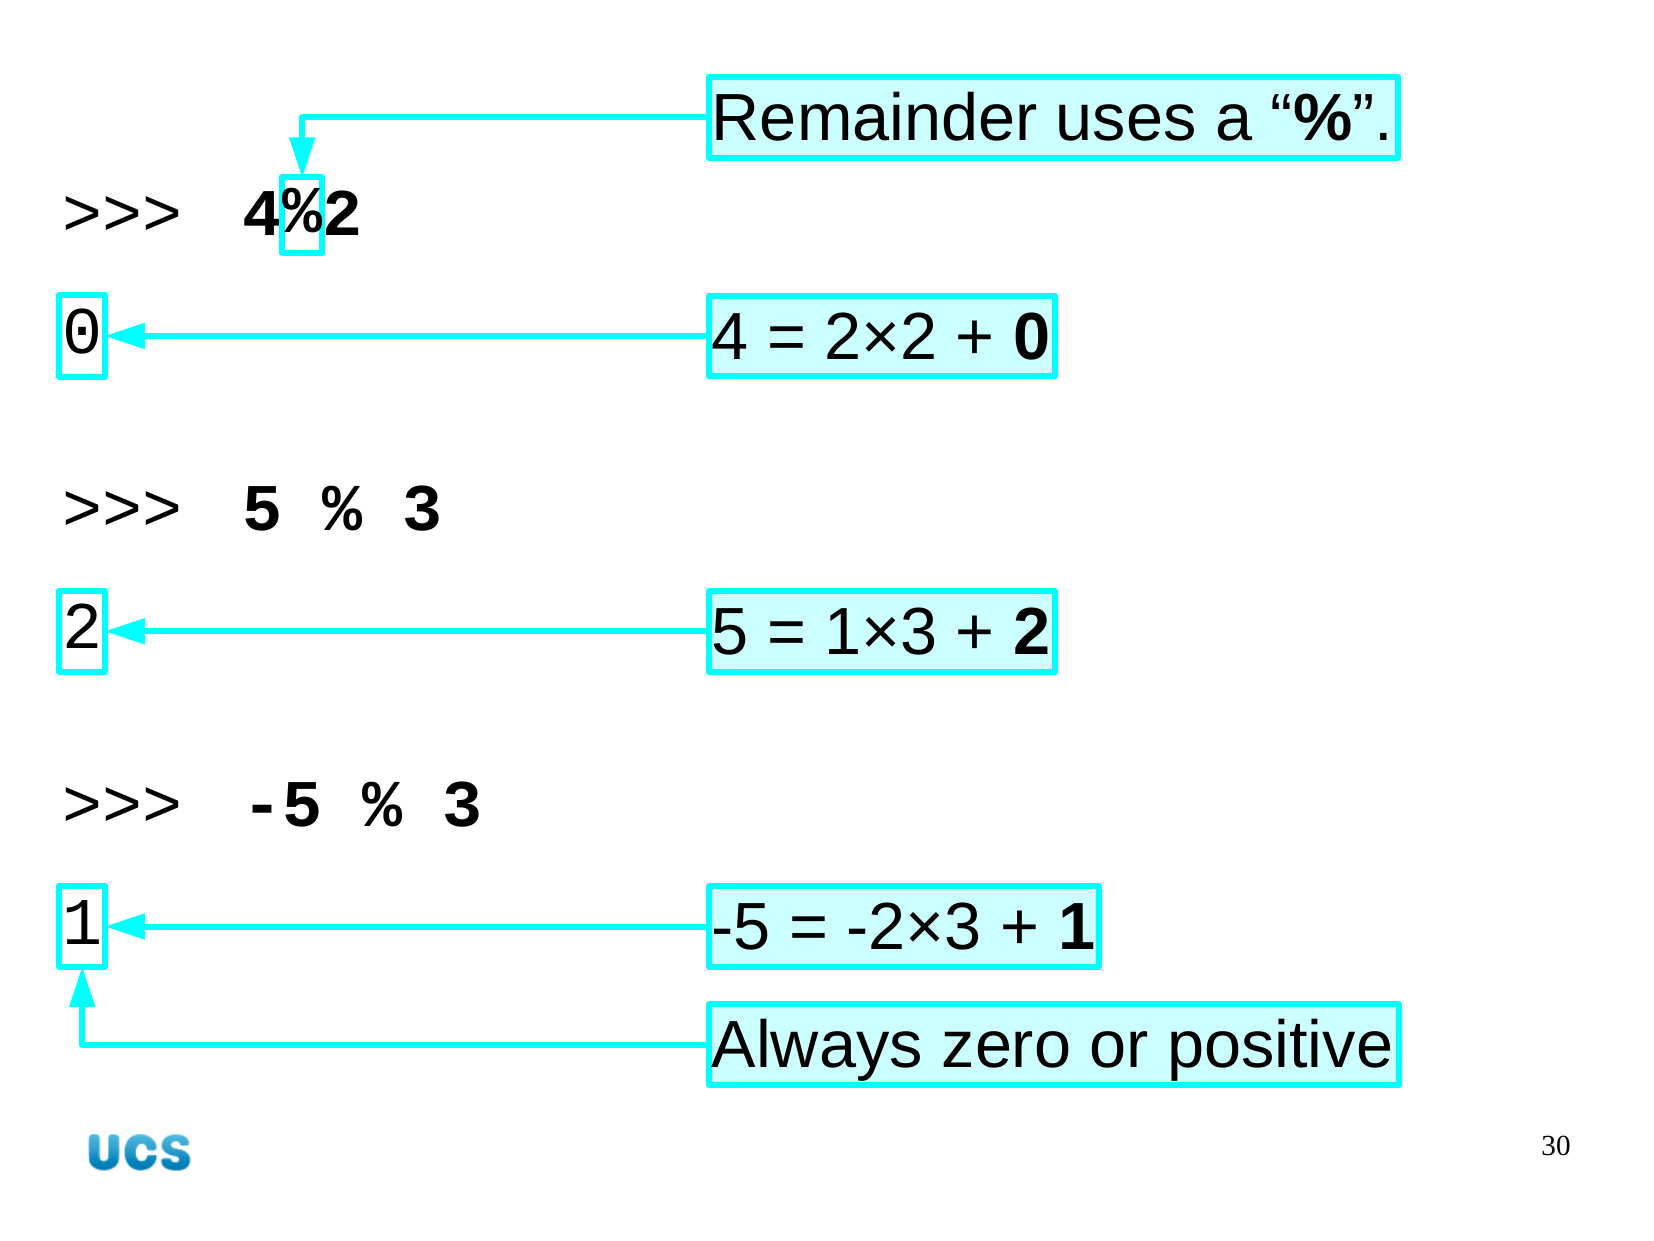

Remainder uses a “%”.
>>>
4
%
2
0
4 = 2×2 + 0
>>>
5 % 3
2
5 = 1×3 + 2
>>>
-5 % 3
1
-5 = -2×3 + 1
Always zero or positive
30